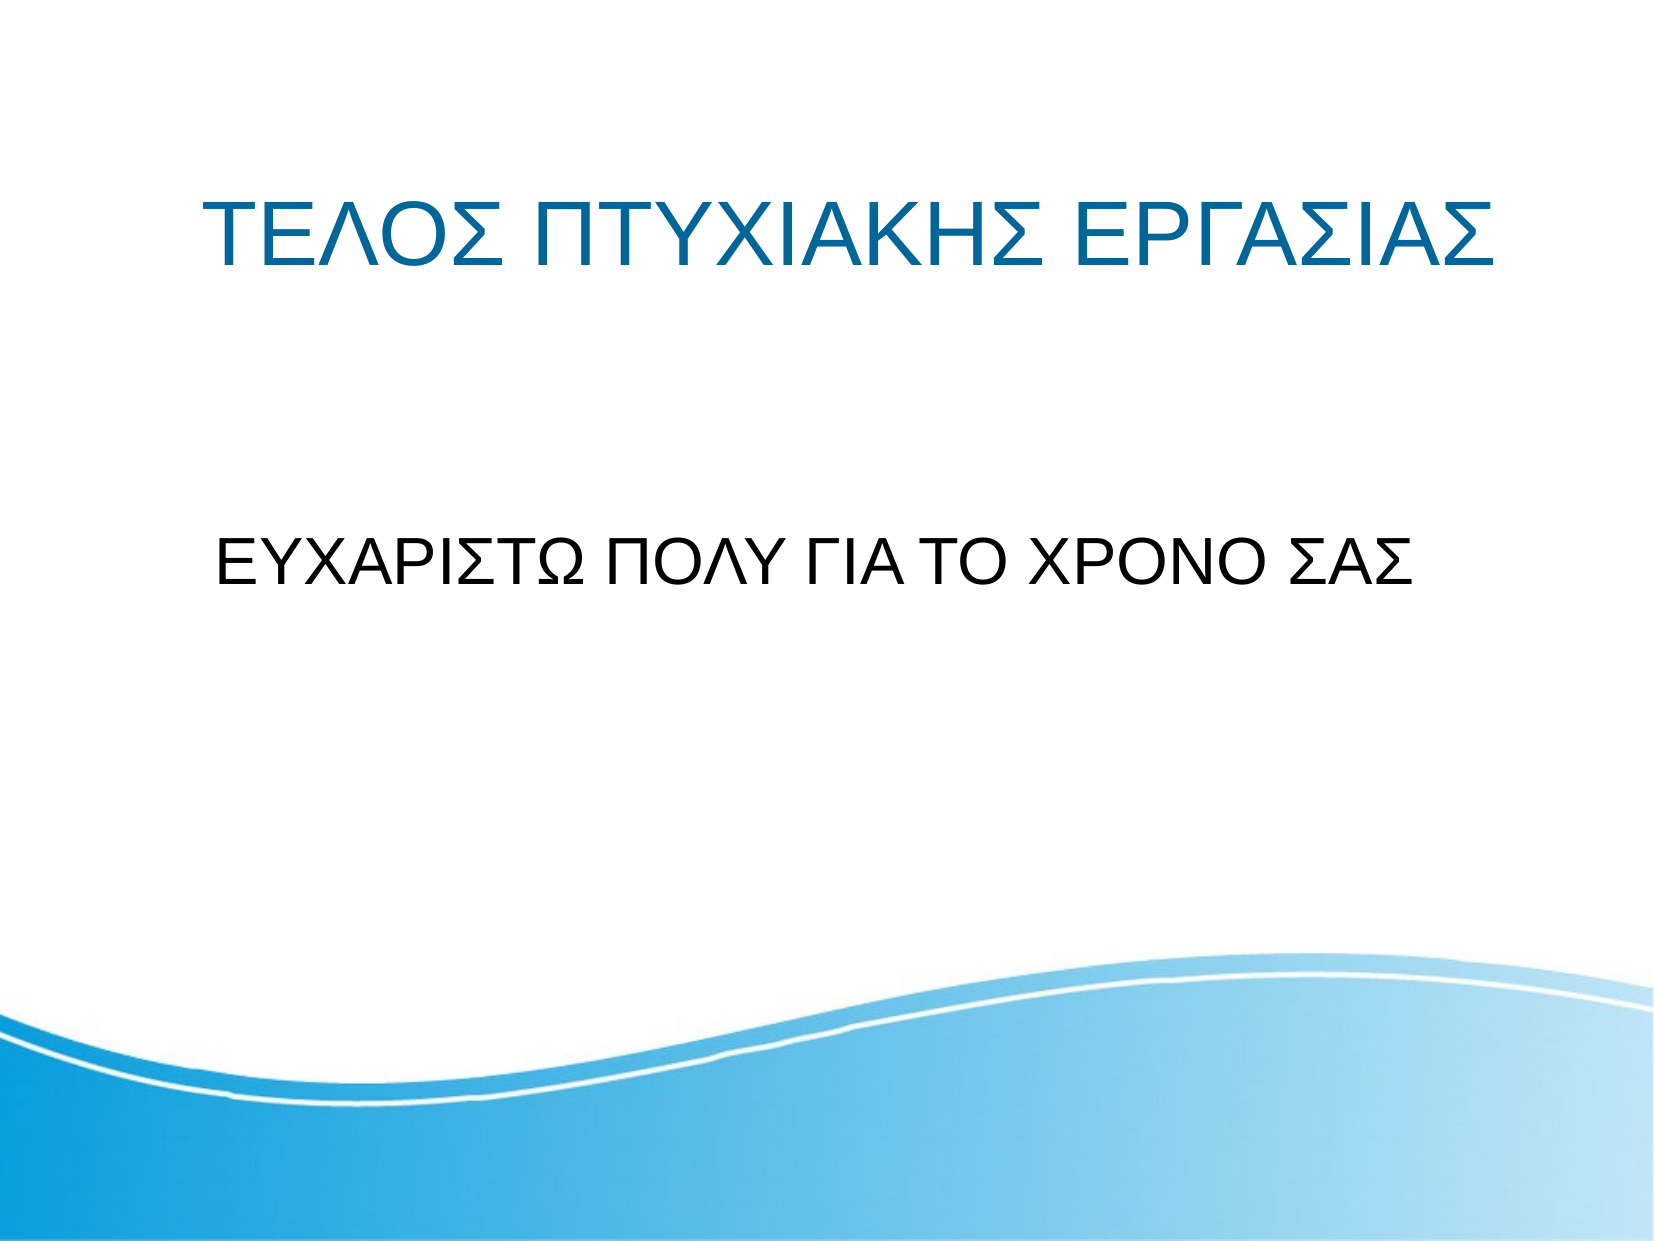

# ΤΕΛΟΣ ΠΤΥΧΙΑΚΗΣ ΕΡΓΑΣΙΑΣ
ΕΥΧΑΡΙΣΤΩ ΠΟΛΥ ΓΙΑ ΤΟ ΧΡΟΝΟ ΣΑΣ